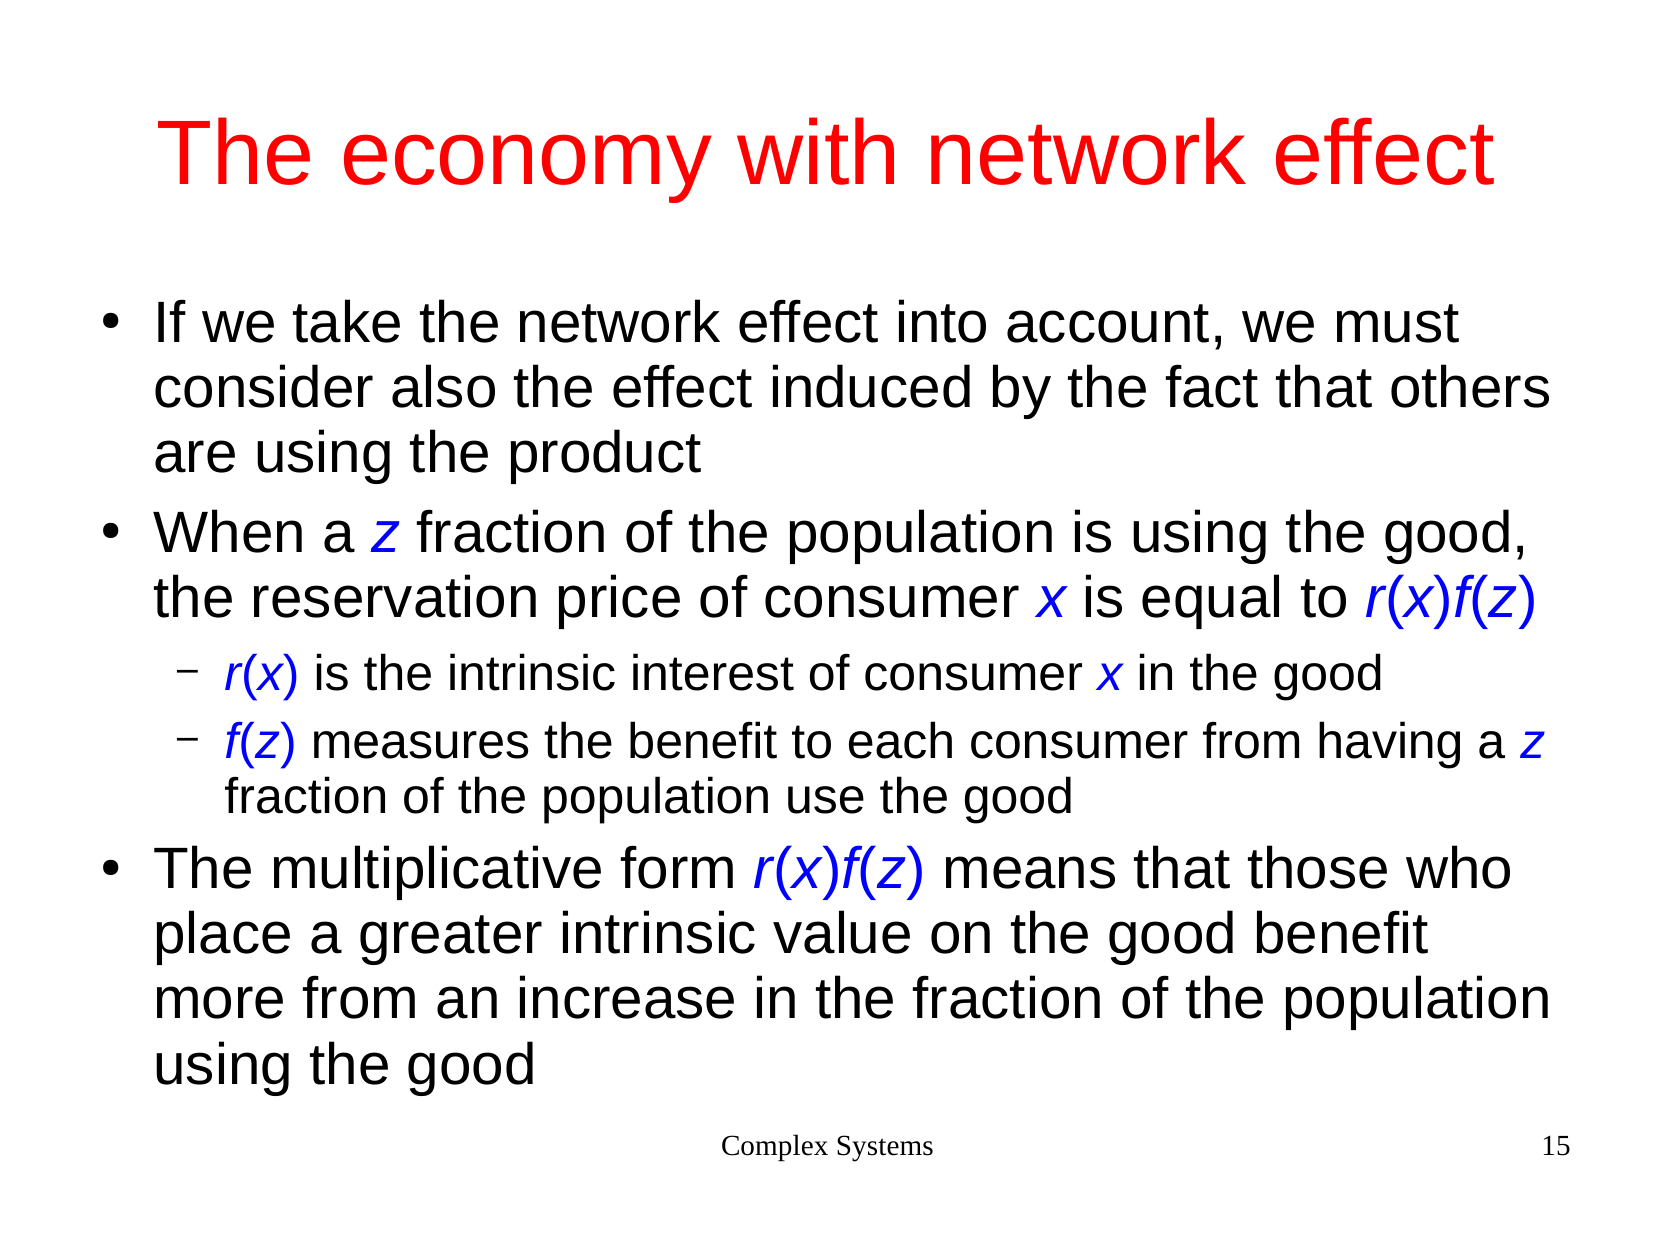

# The economy with network effect
If we take the network effect into account, we must consider also the effect induced by the fact that others are using the product
When a z fraction of the population is using the good, the reservation price of consumer x is equal to r(x)f(z)
r(x) is the intrinsic interest of consumer x in the good
f(z) measures the benefit to each consumer from having a z fraction of the population use the good
The multiplicative form r(x)f(z) means that those who place a greater intrinsic value on the good benefit more from an increase in the fraction of the population using the good
Complex Systems
15